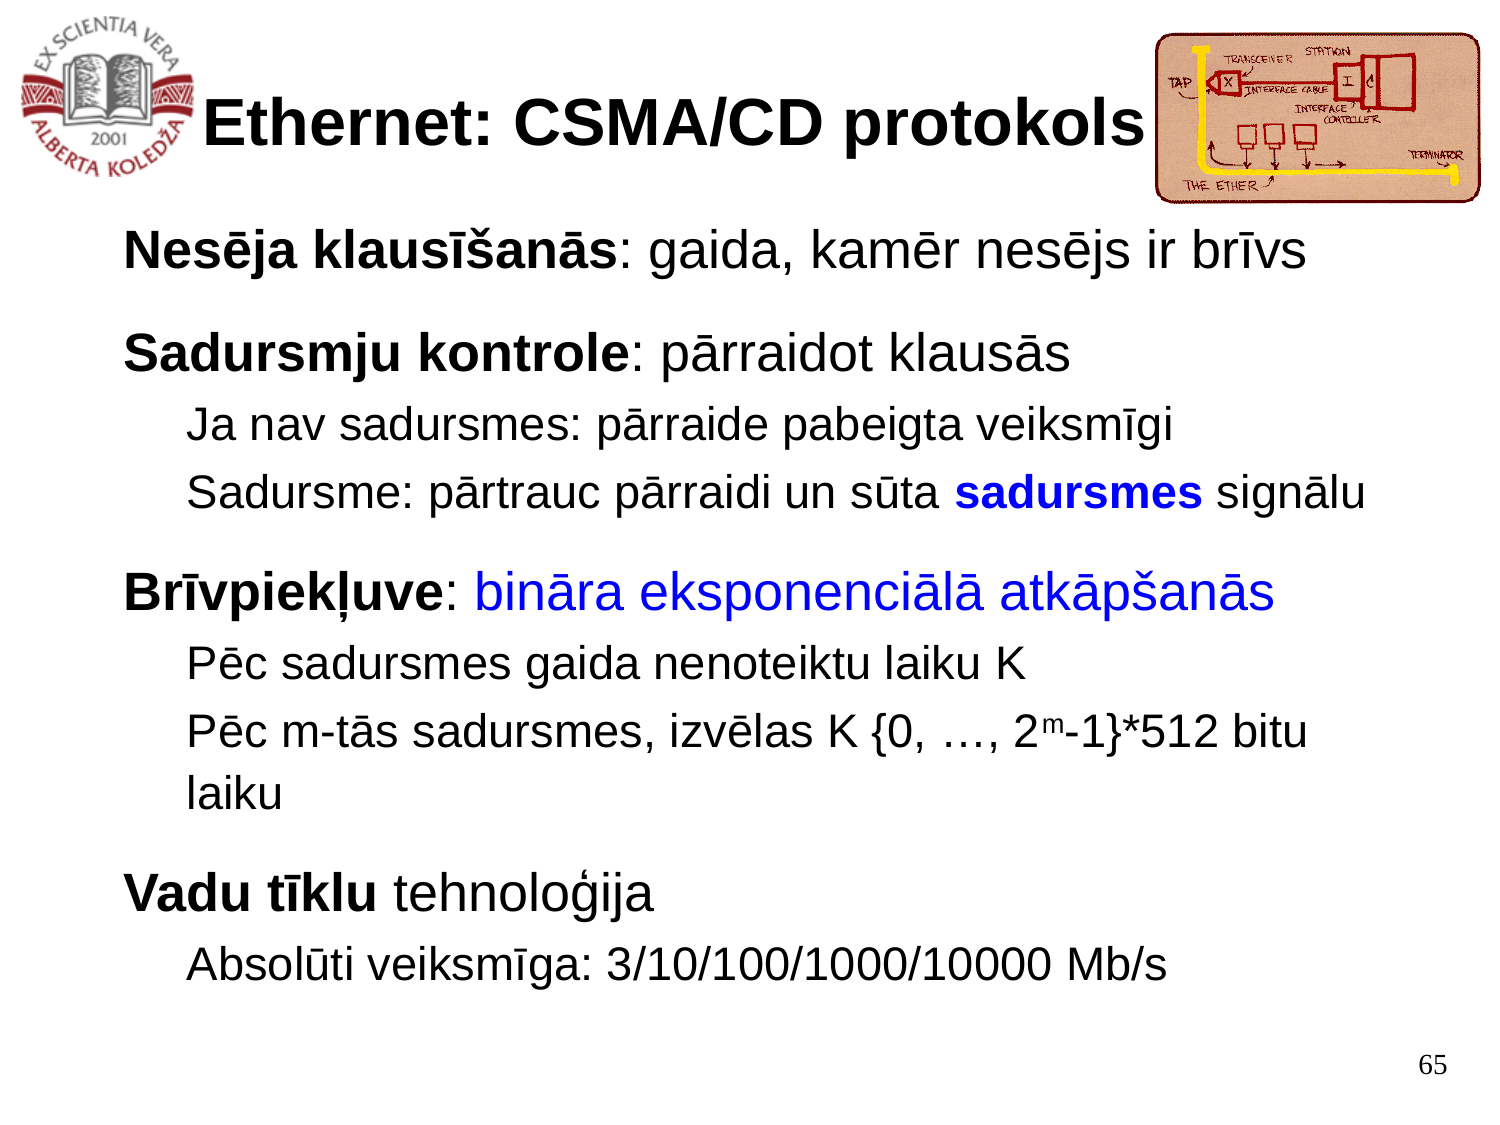

# Ethernet: CSMA/CD protokols
Nesēja klausīšanās: gaida, kamēr nesējs ir brīvs
Sadursmju kontrole: pārraidot klausās
Ja nav sadursmes: pārraide pabeigta veiksmīgi
Sadursme: pārtrauc pārraidi un sūta sadursmes signālu
Brīvpiekļuve: bināra eksponenciālā atkāpšanās
Pēc sadursmes gaida nenoteiktu laiku K
Pēc m-tās sadursmes, izvēlas K {0, …, 2m-1}*512 bitu laiku
Vadu tīklu tehnoloģija
Absolūti veiksmīga: 3/10/100/1000/10000 Mb/s